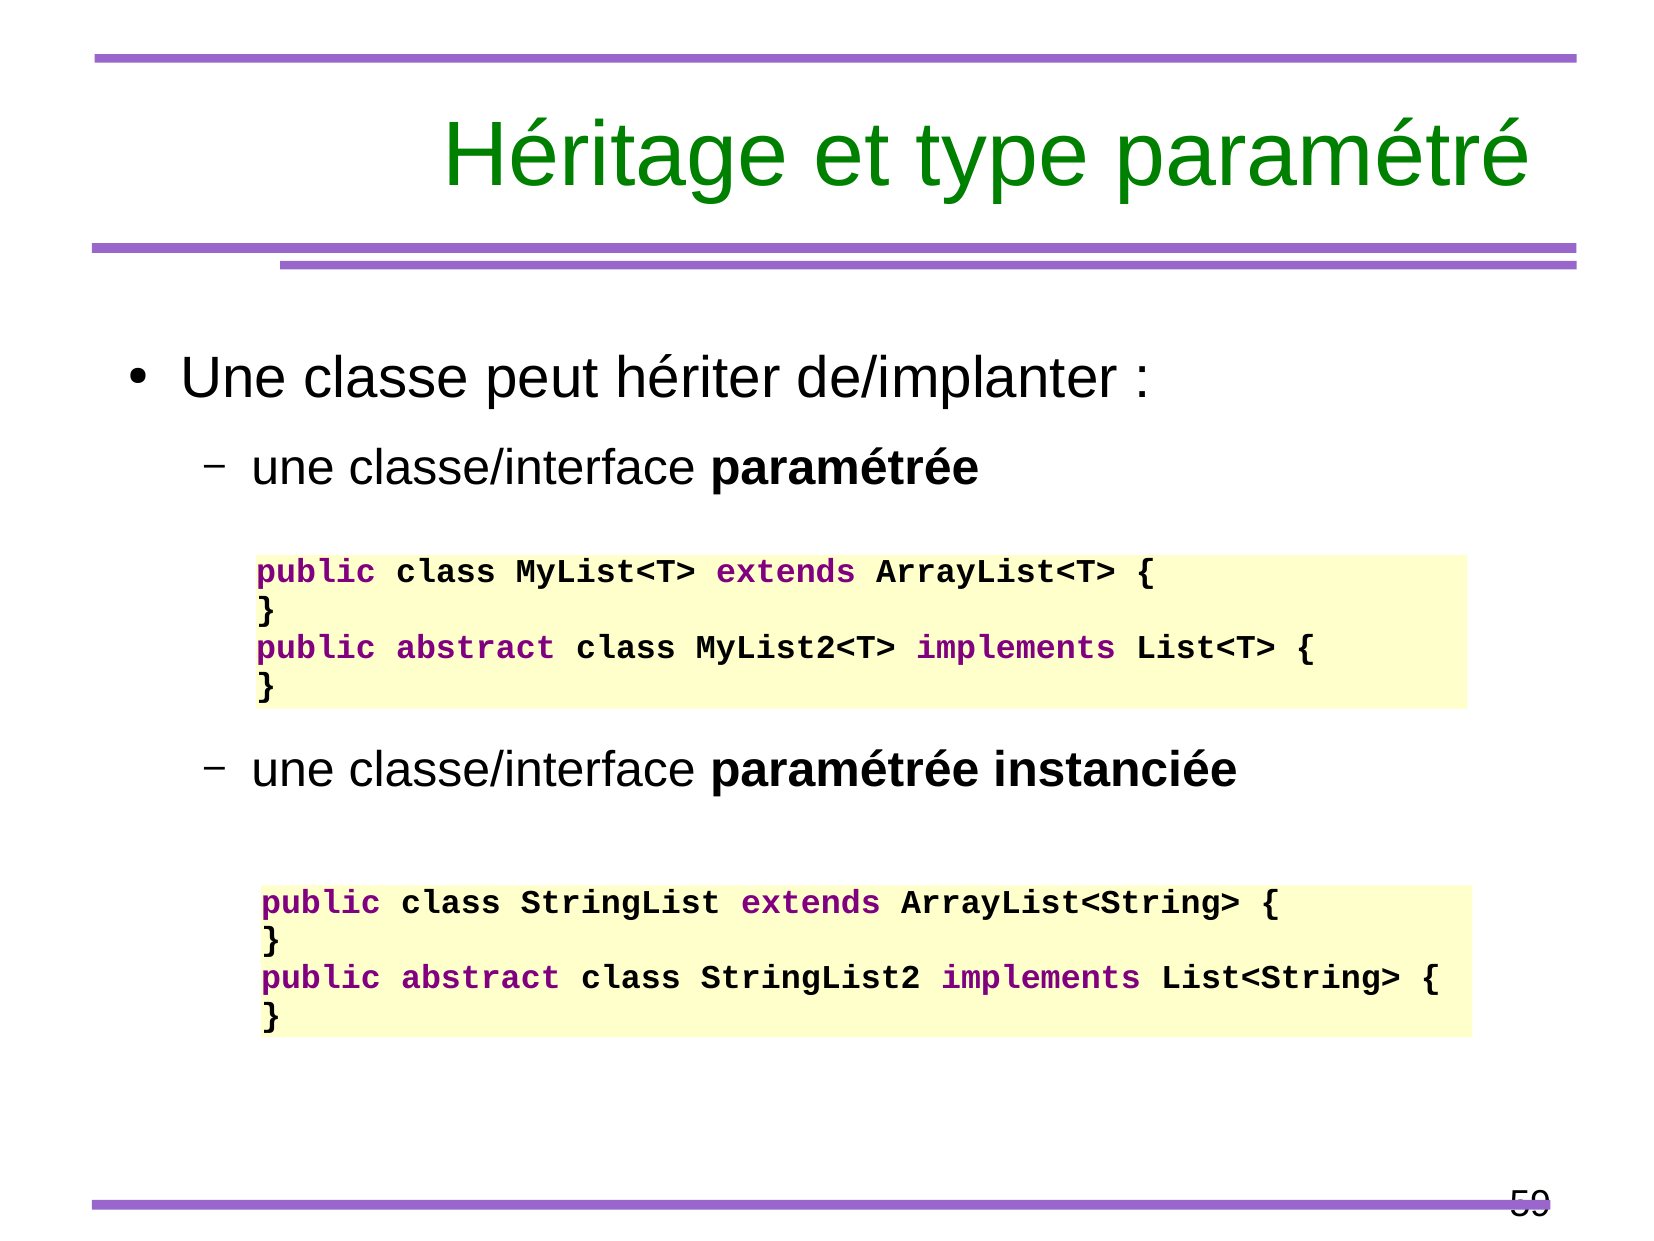

# Héritage et type paramétré
Une classe peut hériter de/implanter :
une classe/interface paramétrée
une classe/interface paramétrée instanciée
public class MyList<T> extends ArrayList<T> {
}
public abstract class MyList2<T> implements List<T> {
}
public class StringList extends ArrayList<String> {
}
public abstract class StringList2 implements List<String> {
}